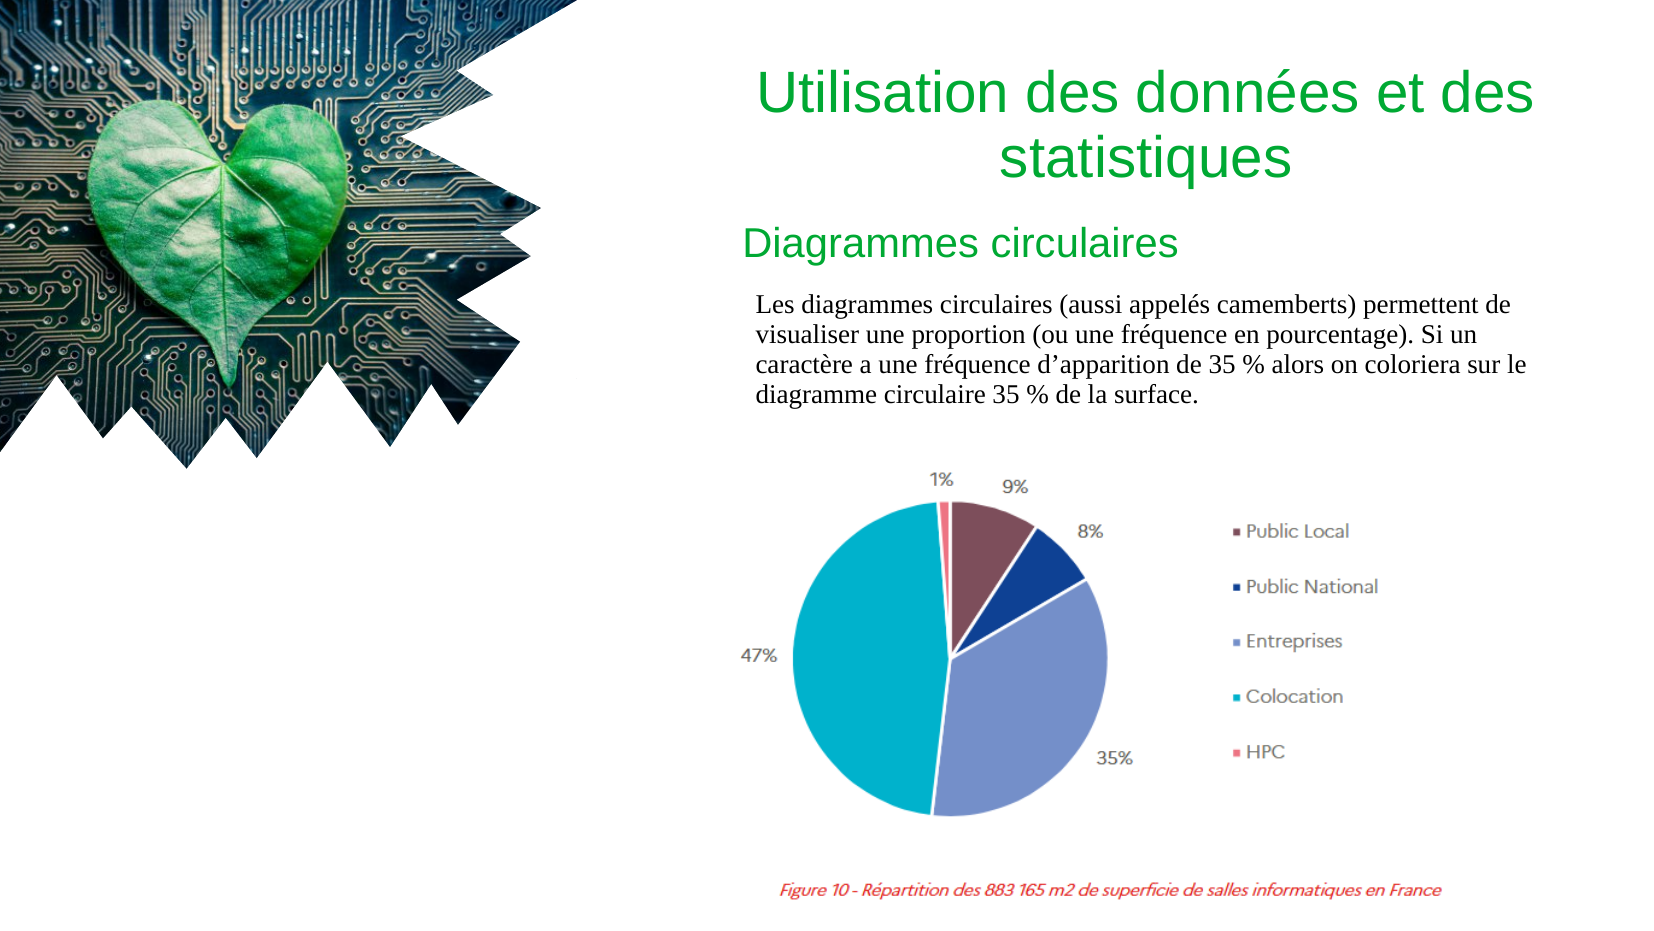

Utilisation des données et des statistiques
Diagrammes circulaires
Les diagrammes circulaires (aussi appelés camemberts) permettent de visualiser une proportion (ou une fréquence en pourcentage). Si un caractère a une fréquence d’apparition de 35 % alors on coloriera sur le diagramme circulaire 35 % de la surface.